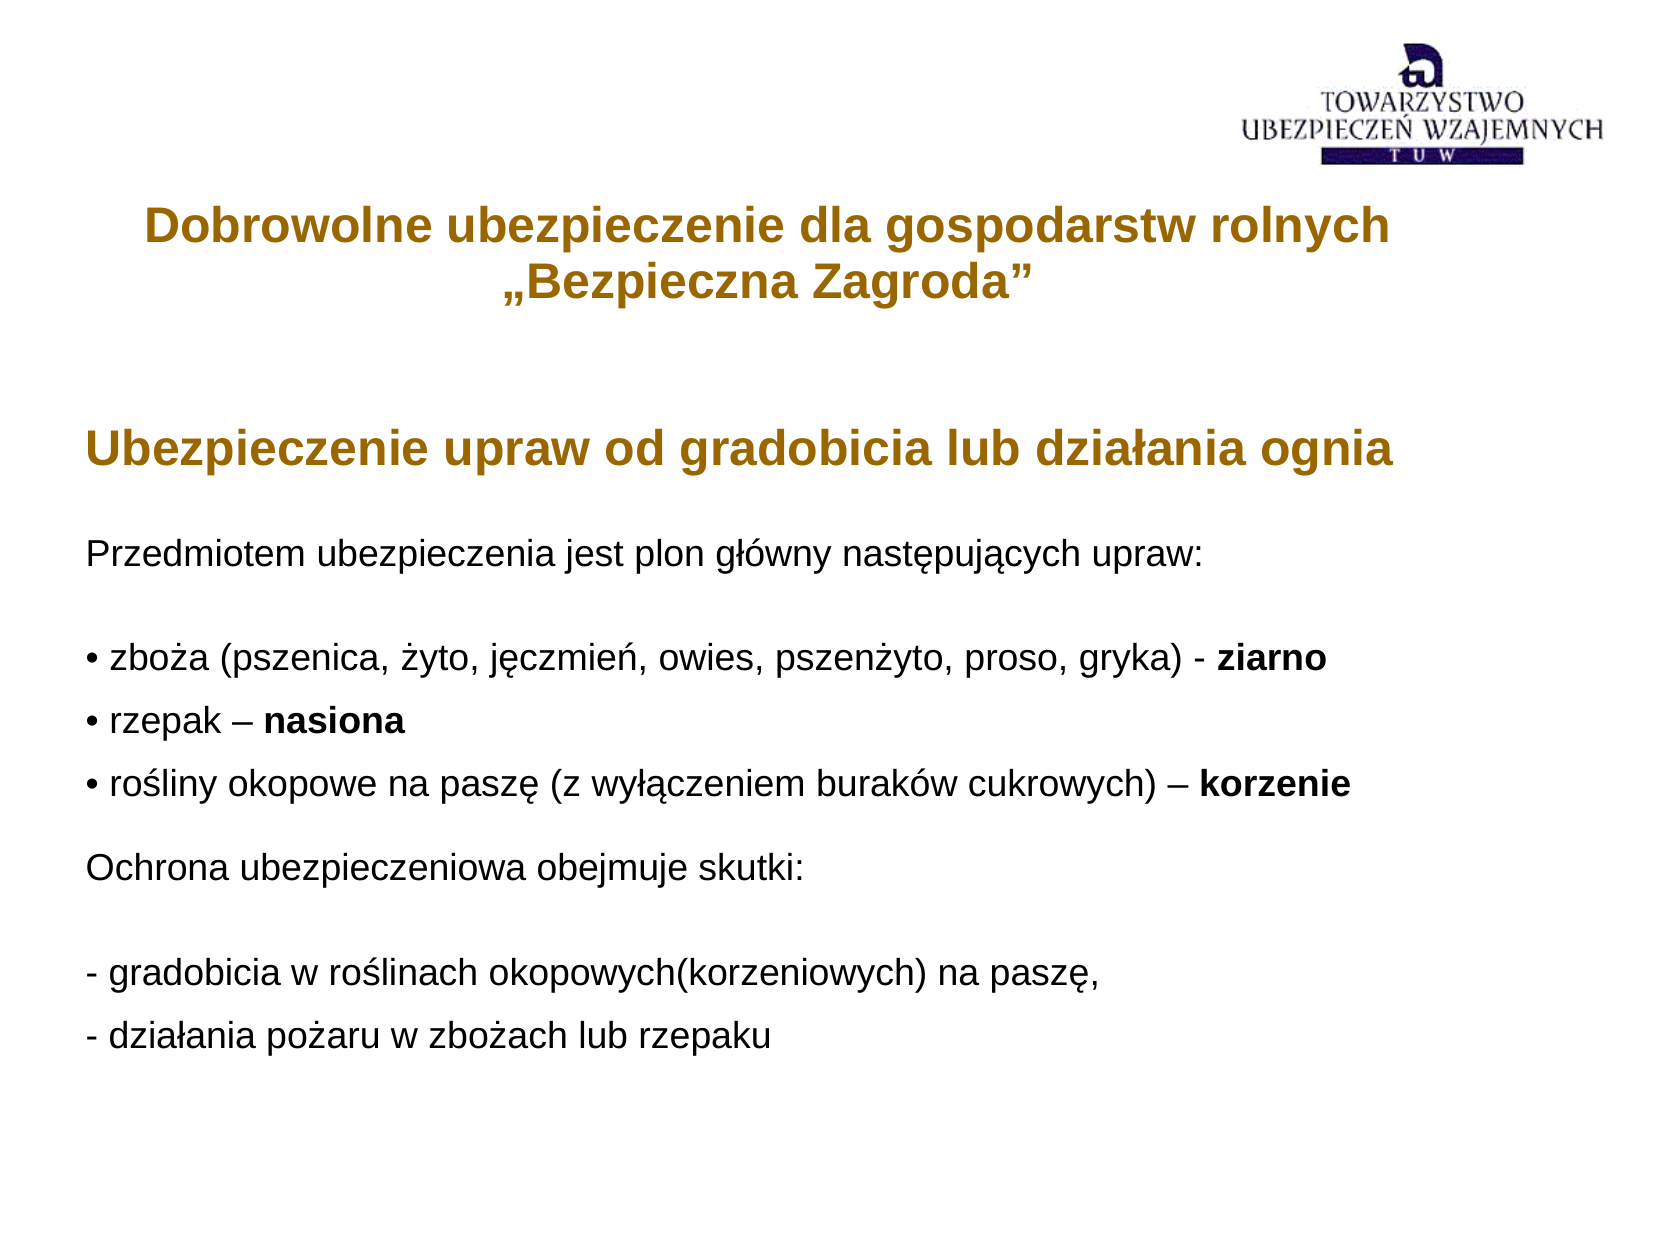

Dobrowolne ubezpieczenie dla gospodarstw rolnych „Bezpieczna Zagroda”
Ubezpieczenie upraw od gradobicia lub działania ognia
Przedmiotem ubezpieczenia jest plon główny następujących upraw:
• zboża (pszenica, żyto, jęczmień, owies, pszenżyto, proso, gryka) - ziarno
• rzepak – nasiona
• rośliny okopowe na paszę (z wyłączeniem buraków cukrowych) – korzenie
Ochrona ubezpieczeniowa obejmuje skutki:
- gradobicia w roślinach okopowych(korzeniowych) na paszę,
- działania pożaru w zbożach lub rzepaku